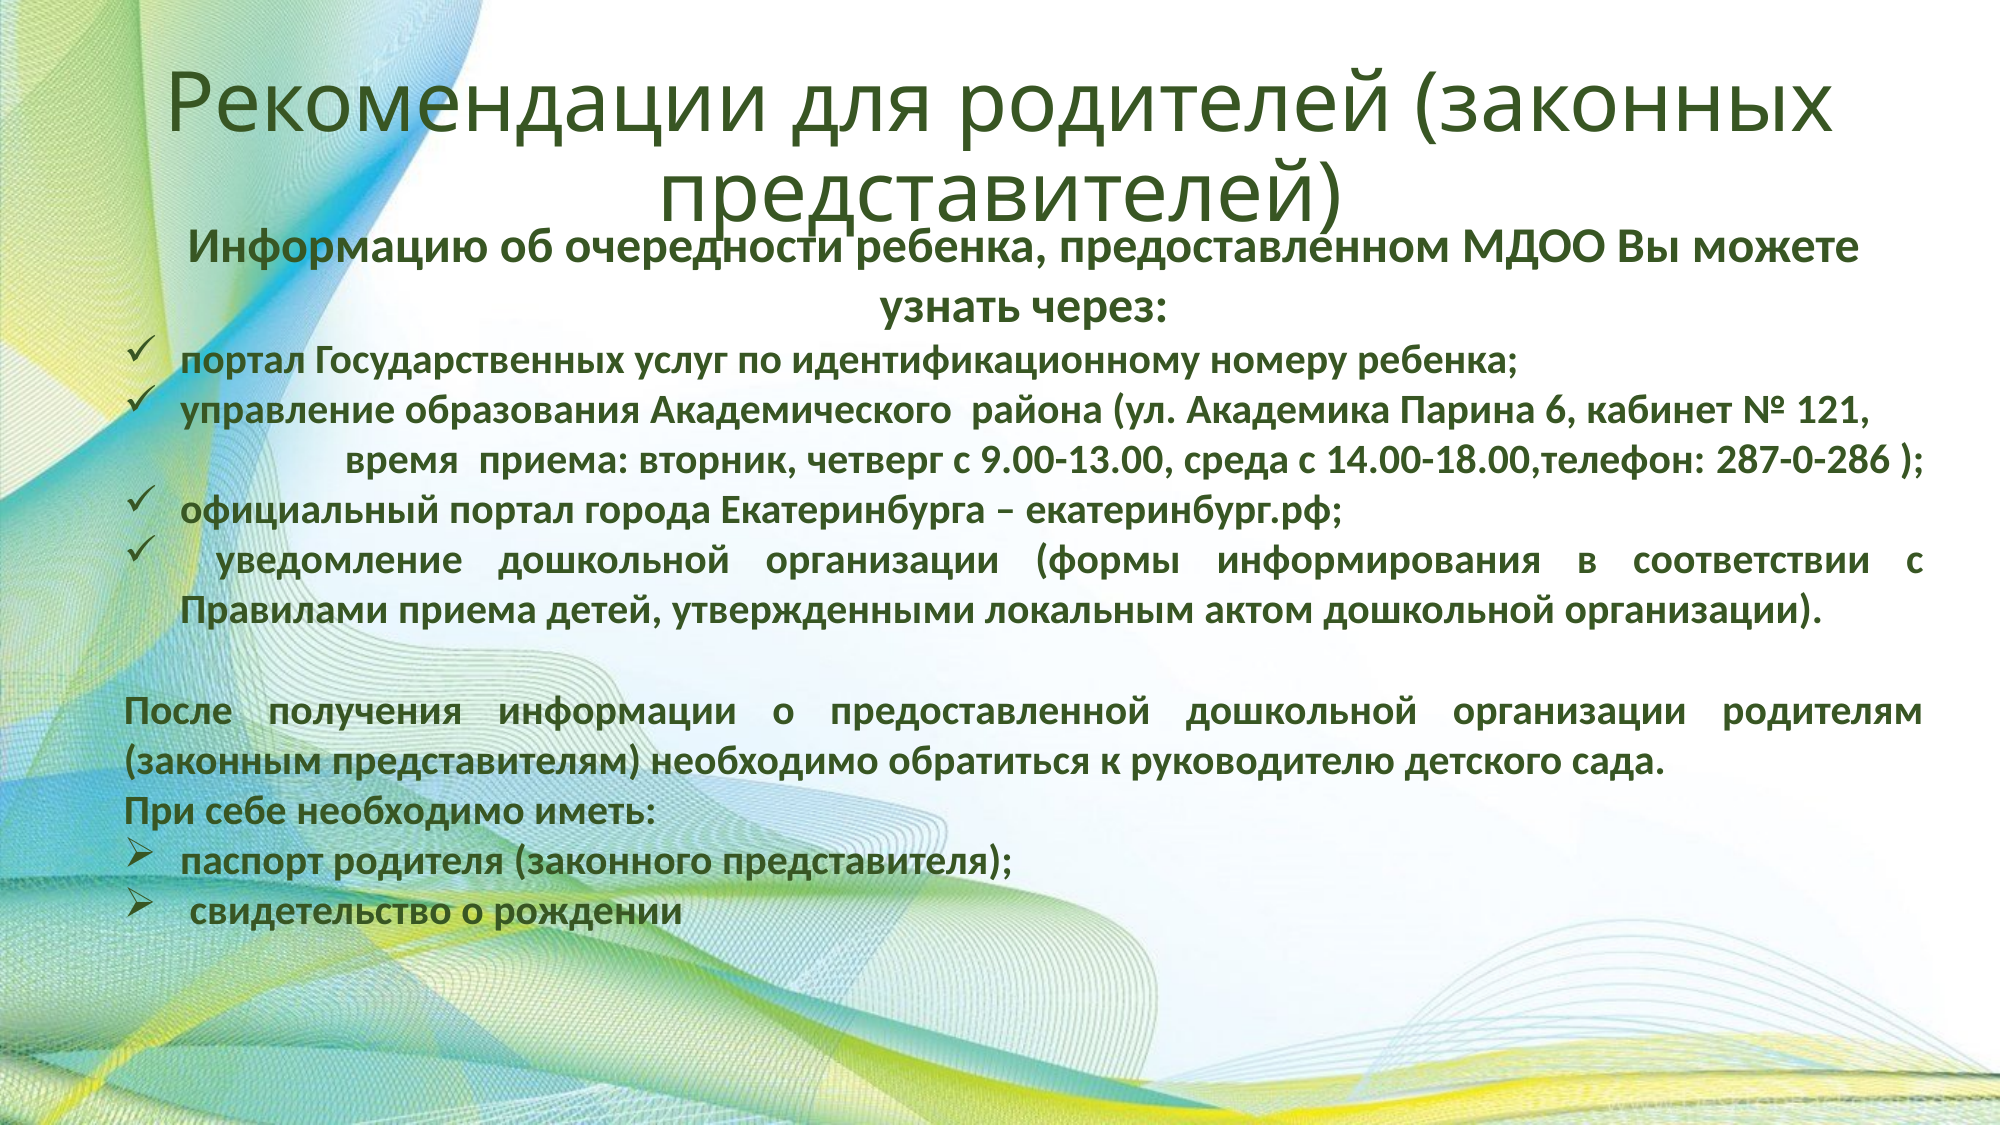

# Рекомендации для родителей (законных представителей)
Информацию об очередности ребенка, предоставленном МДОО Вы можете узнать через:
портал Государственных услуг по идентификационному номеру ребенка;
управление образования Академического района (ул. Академика Парина 6, кабинет № 121,
 время приема: вторник, четверг с 9.00-13.00, среда с 14.00-18.00,телефон: 287-0-286 );
официальный портал города Екатеринбурга – екатеринбург.рф;
 уведомление дошкольной организации (формы информирования в соответствии с Правилами приема детей, утвержденными локальным актом дошкольной организации).
После получения информации о предоставленной дошкольной организации родителям (законным представителям) необходимо обратиться к руководителю детского сада.
При себе необходимо иметь:
паспорт родителя (законного представителя);
 свидетельство о рождении